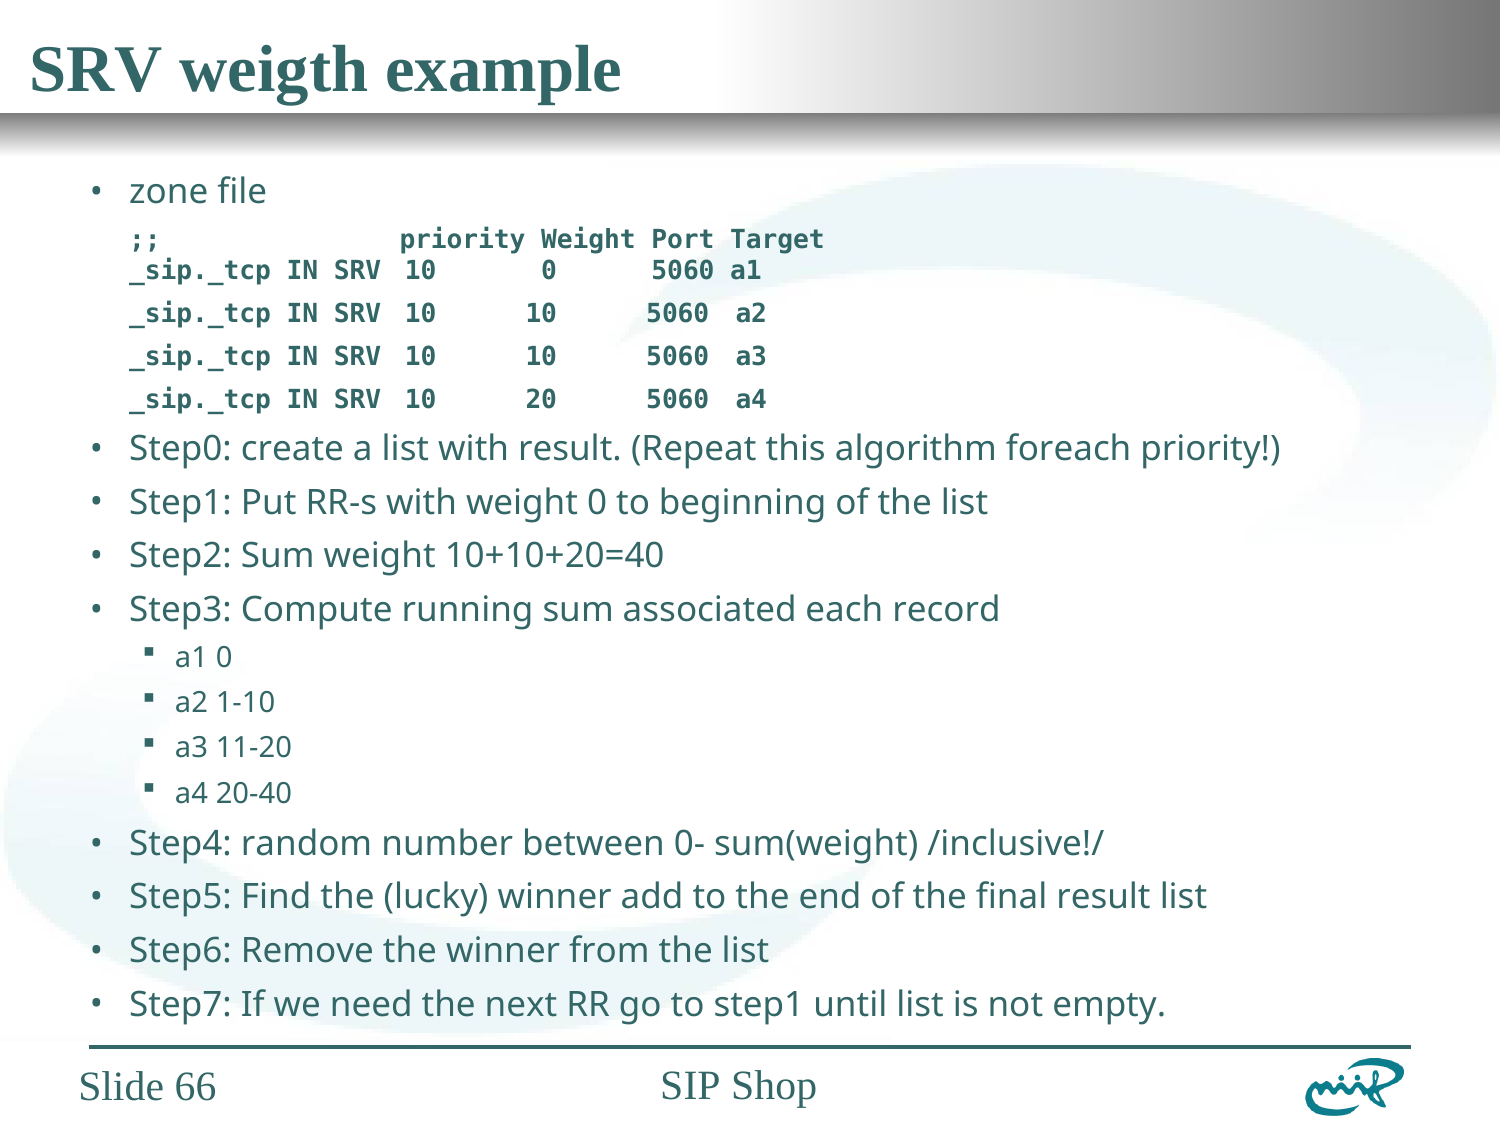

# SRV weigth example
zone file
;;			 priority Weight Port Target
_sip._tcp IN SRV	10		 0 5060 a1
_sip._tcp IN SRV	10		 10 	 5060	 a2
_sip._tcp IN SRV	10		 10 	 5060	 a3
_sip._tcp IN SRV	10		 20 	 5060	 a4
Step0: create a list with result. (Repeat this algorithm foreach priority!)
Step1: Put RR-s with weight 0 to beginning of the list
Step2: Sum weight 10+10+20=40
Step3: Compute running sum associated each record
a1 0
a2 1-10
a3 11-20
a4 20-40
Step4: random number between 0- sum(weight) /inclusive!/
Step5: Find the (lucky) winner add to the end of the final result list
Step6: Remove the winner from the list
Step7: If we need the next RR go to step1 until list is not empty.
66